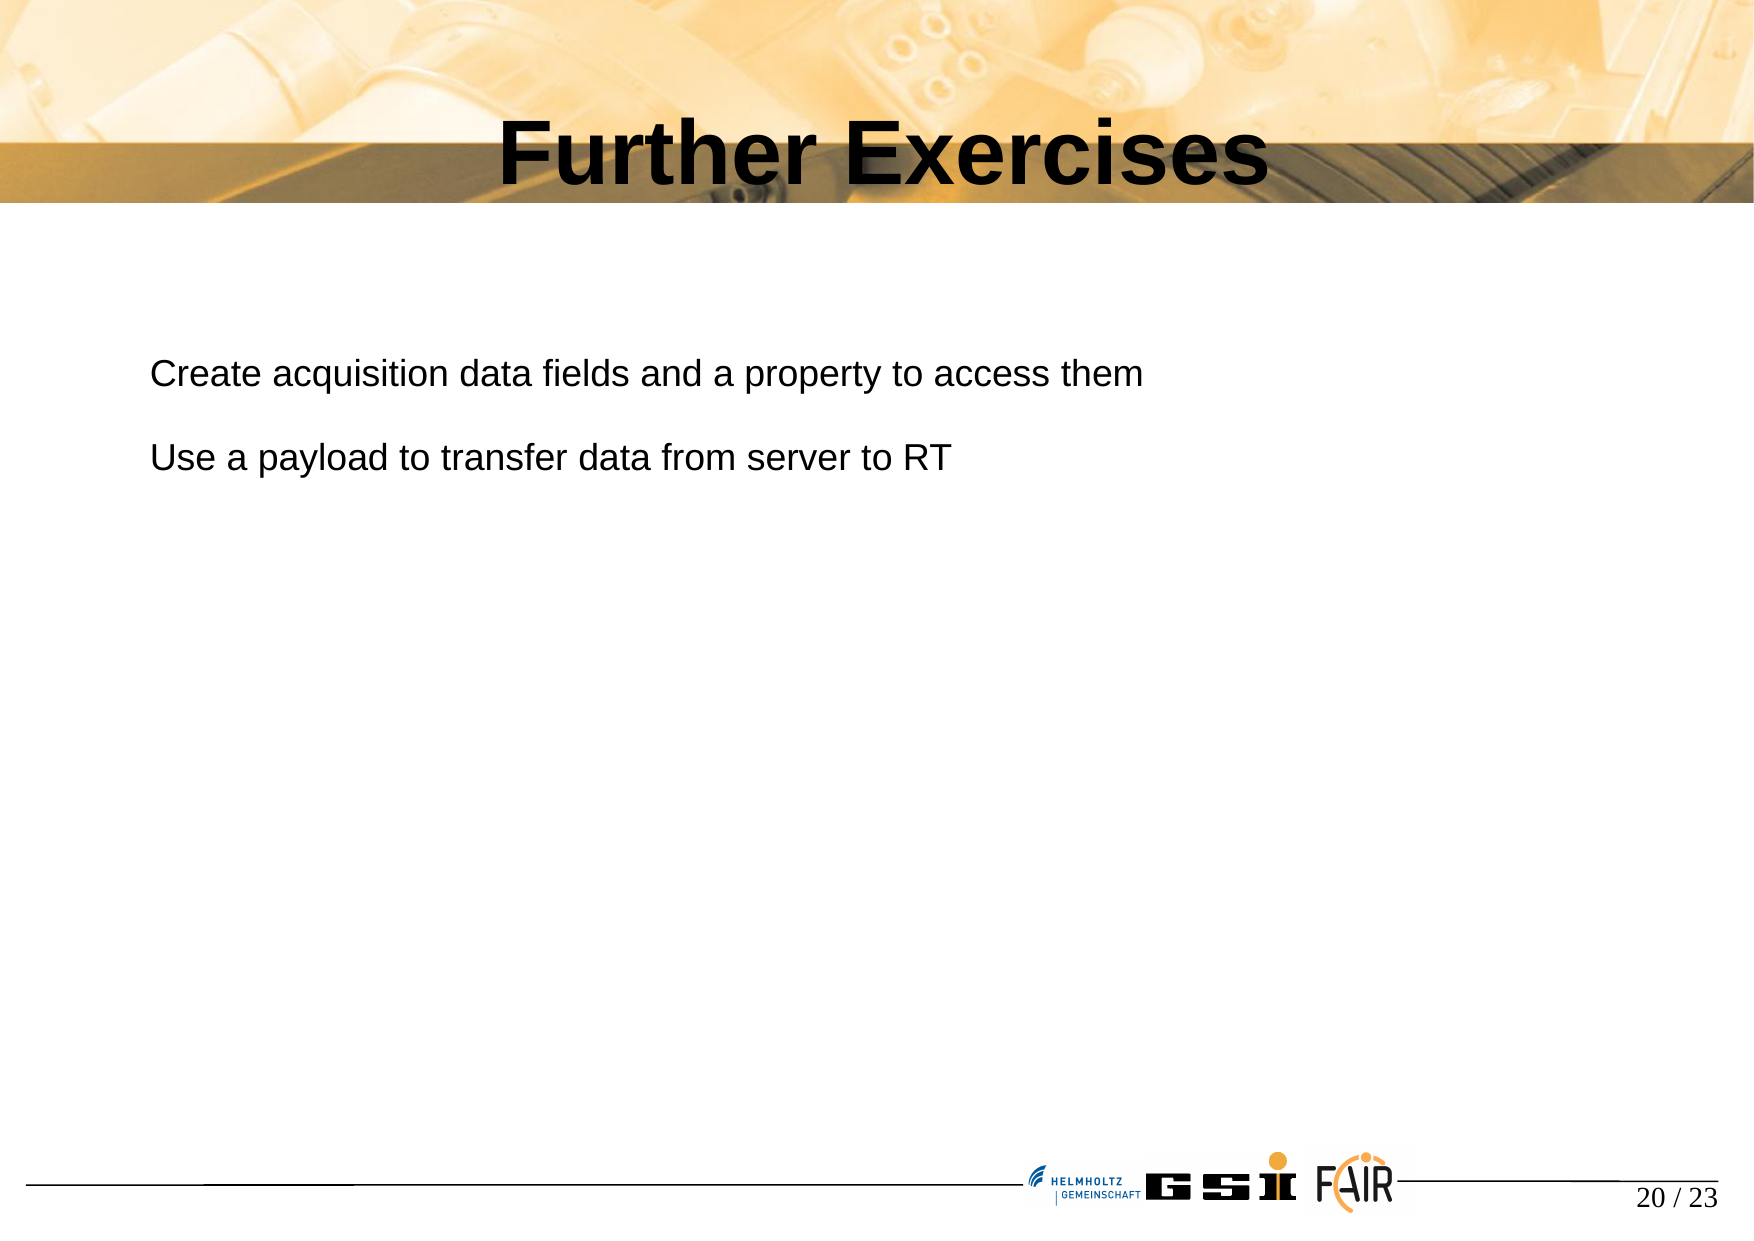

# Further Exercises
Create acquisition data fields and a property to access them
Use a payload to transfer data from server to RT
20